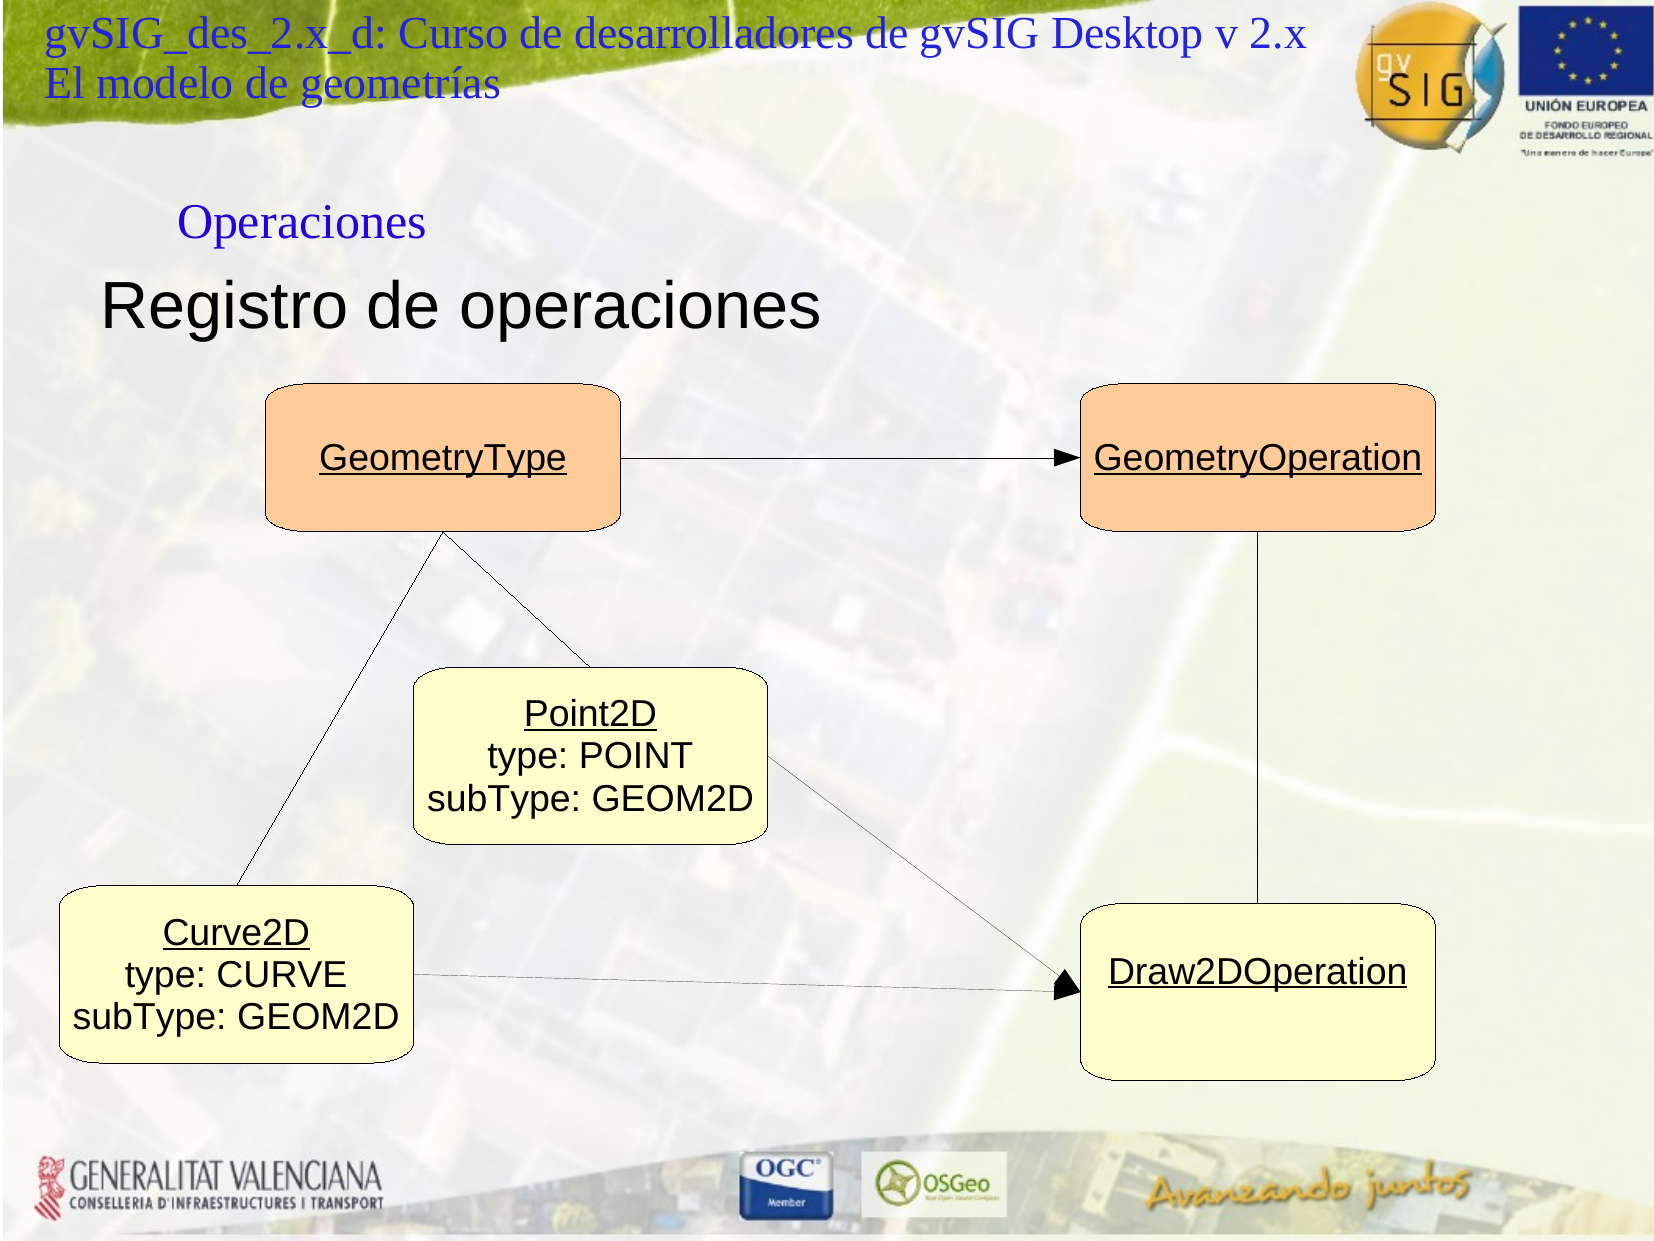

Operaciones
# Registro de operaciones
GeometryType
GeometryOperation
Point2D
type: POINT
subType: GEOM2D
Curve2D
type: CURVE
subType: GEOM2D
Draw2DOperation